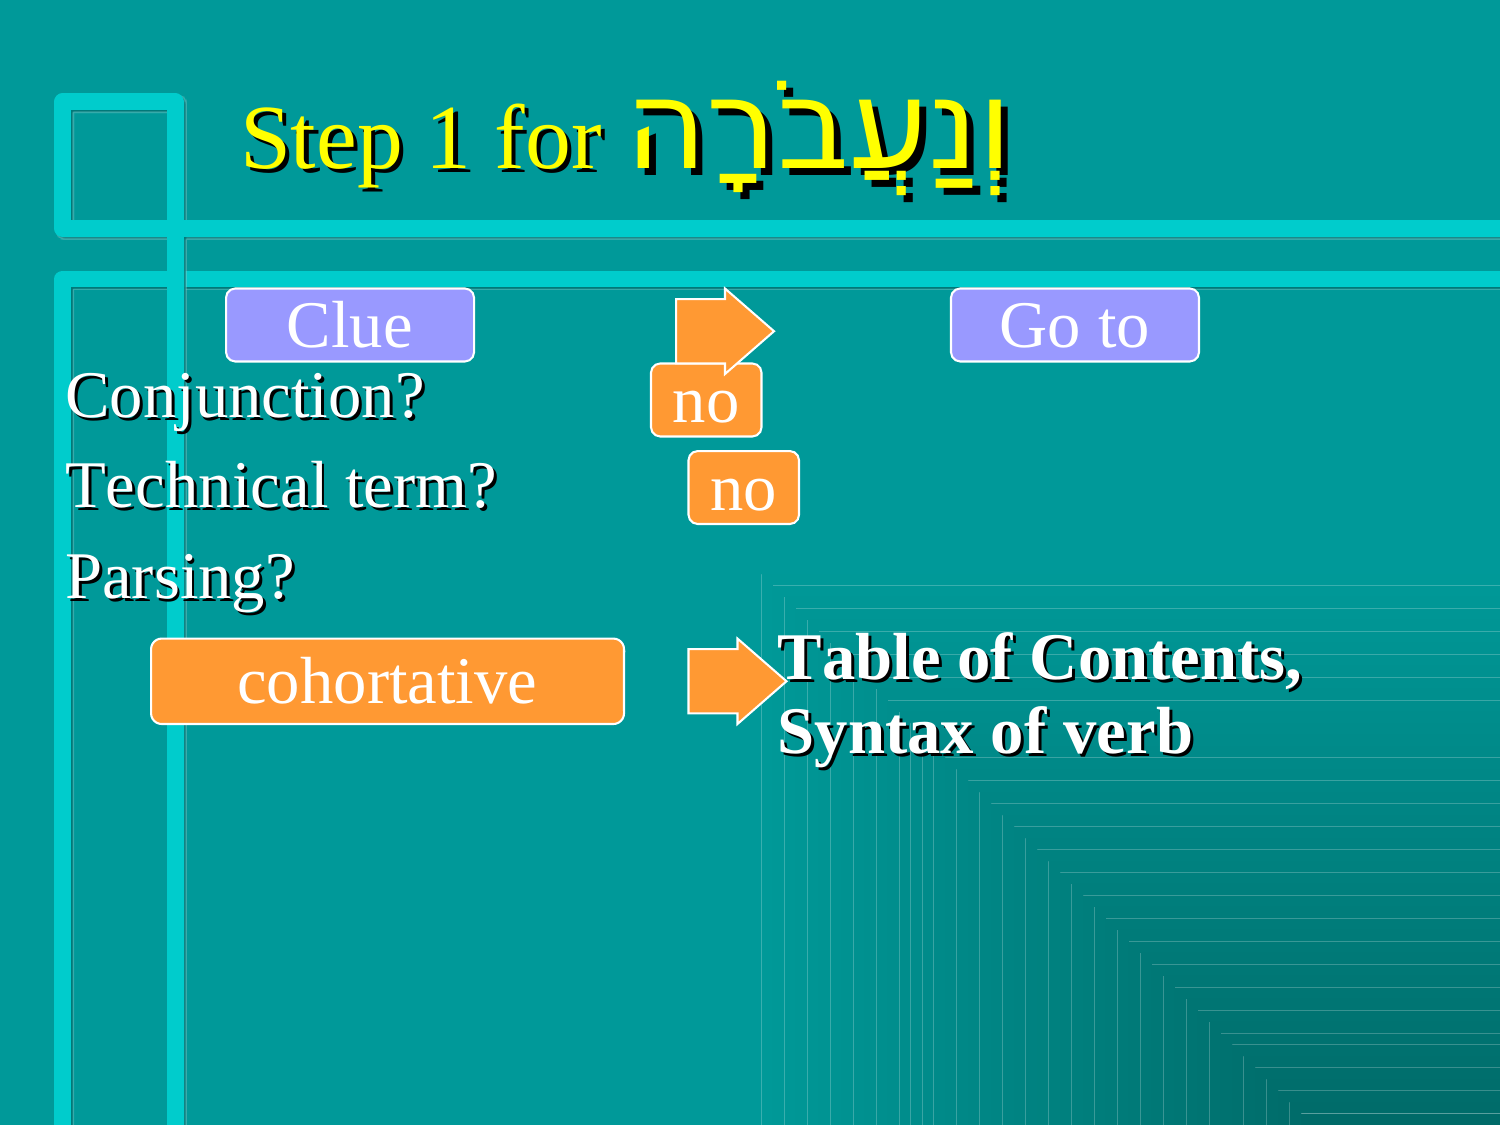

# Step 1 for וְנַעֲבֹרָה
Clue
Go to
Conjunction?
Technical term?
Parsing?
no
no
Table of Contents, Syntax of verb
cohortative